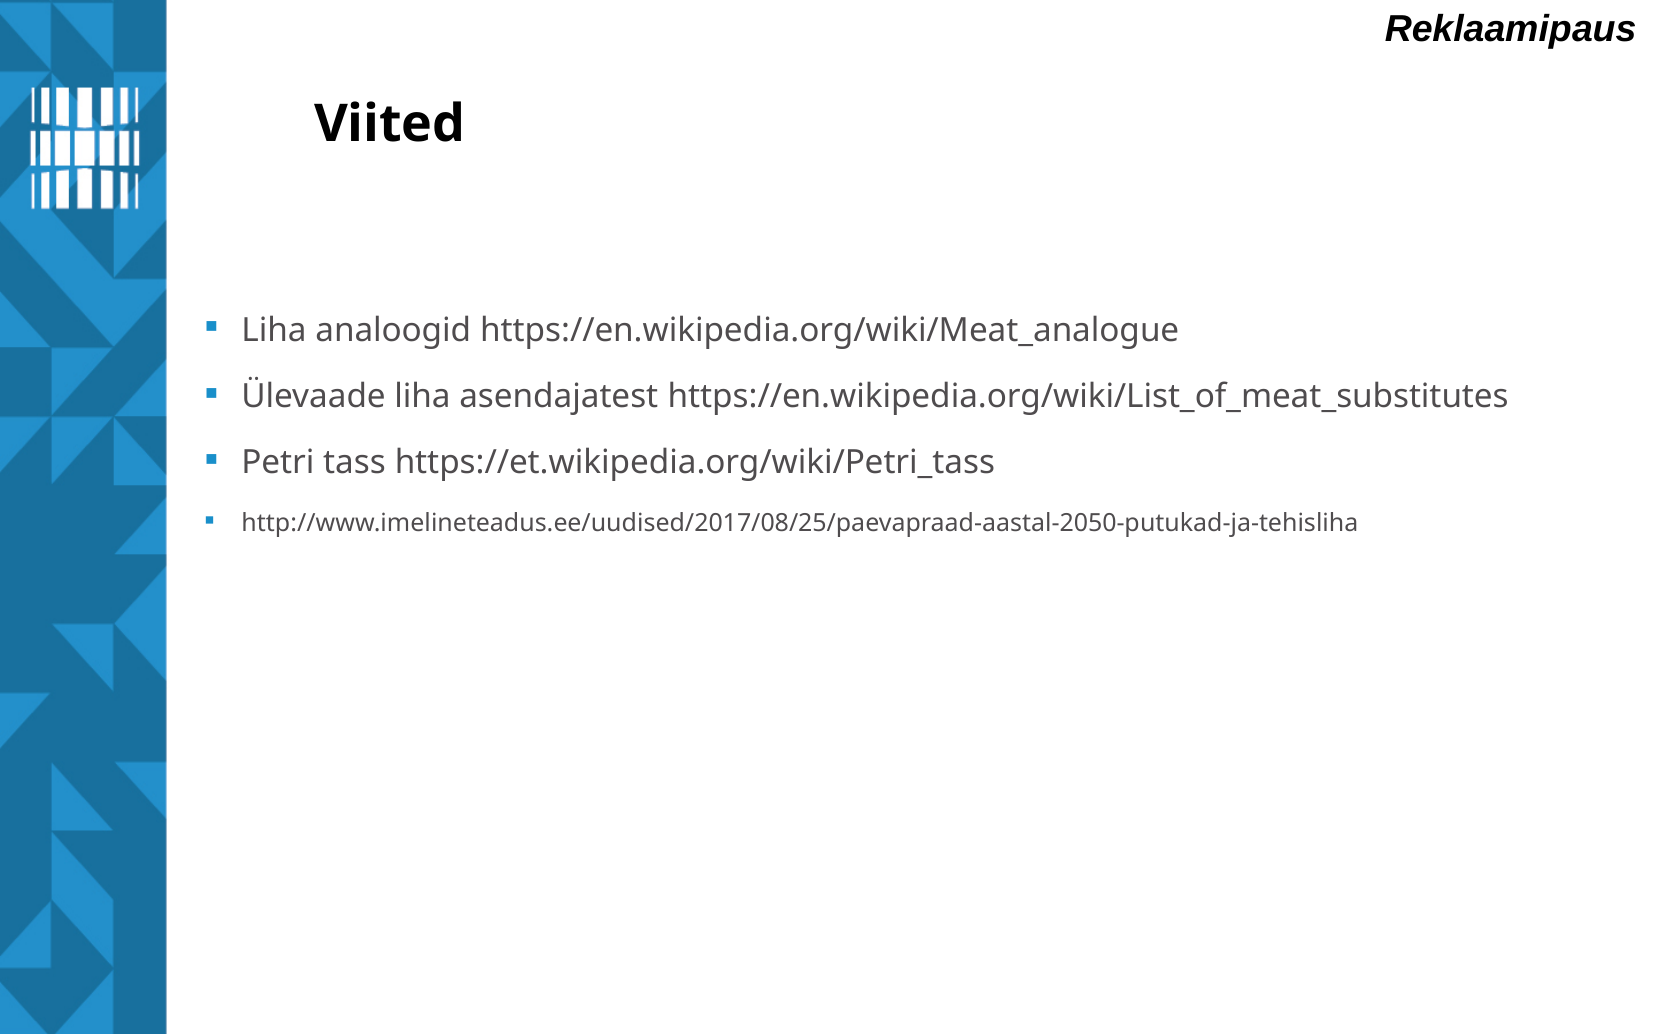

# Viited
Liha analoogid https://en.wikipedia.org/wiki/Meat_analogue
Ülevaade liha asendajatest https://en.wikipedia.org/wiki/List_of_meat_substitutes
Petri tass https://et.wikipedia.org/wiki/Petri_tass
http://www.imelineteadus.ee/uudised/2017/08/25/paevapraad-aastal-2050-putukad-ja-tehisliha